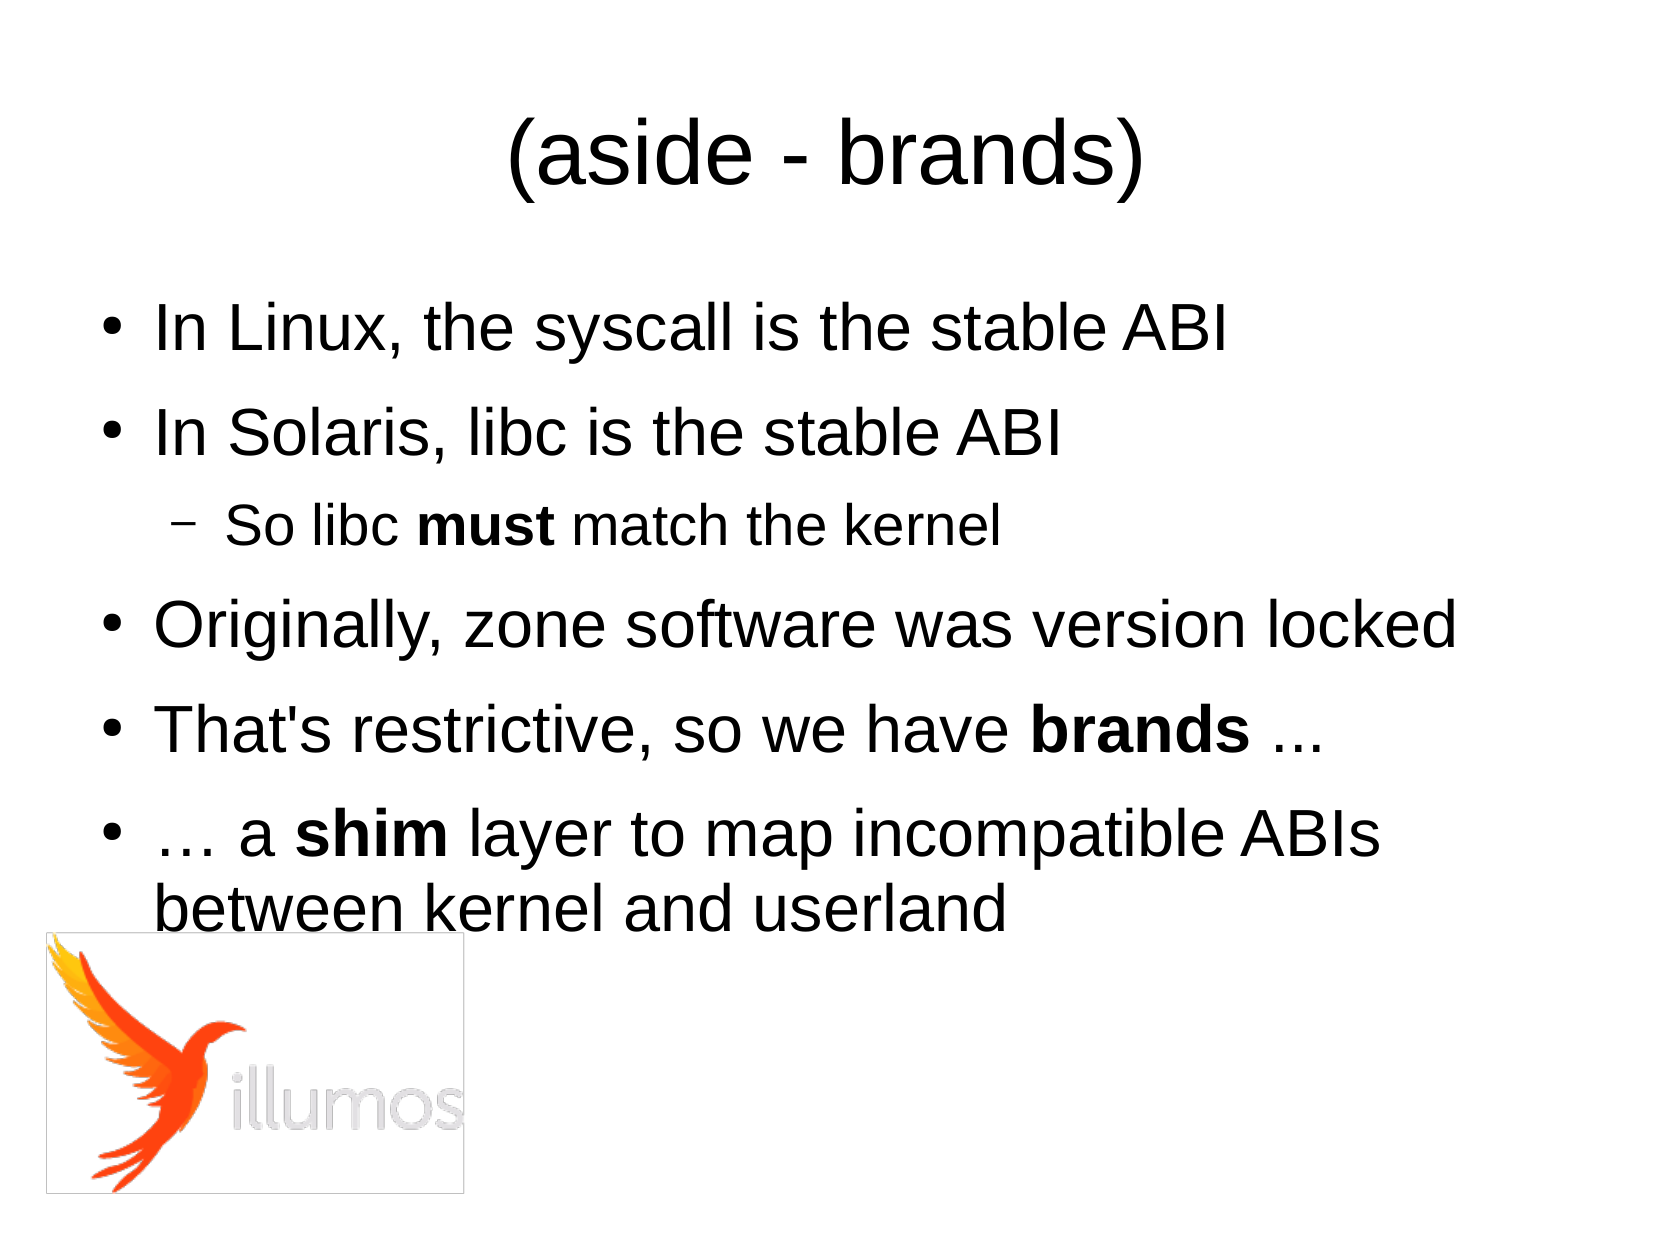

# (aside - brands)
In Linux, the syscall is the stable ABI
In Solaris, libc is the stable ABI
So libc must match the kernel
Originally, zone software was version locked
That's restrictive, so we have brands ...
… a shim layer to map incompatible ABIs between kernel and userland